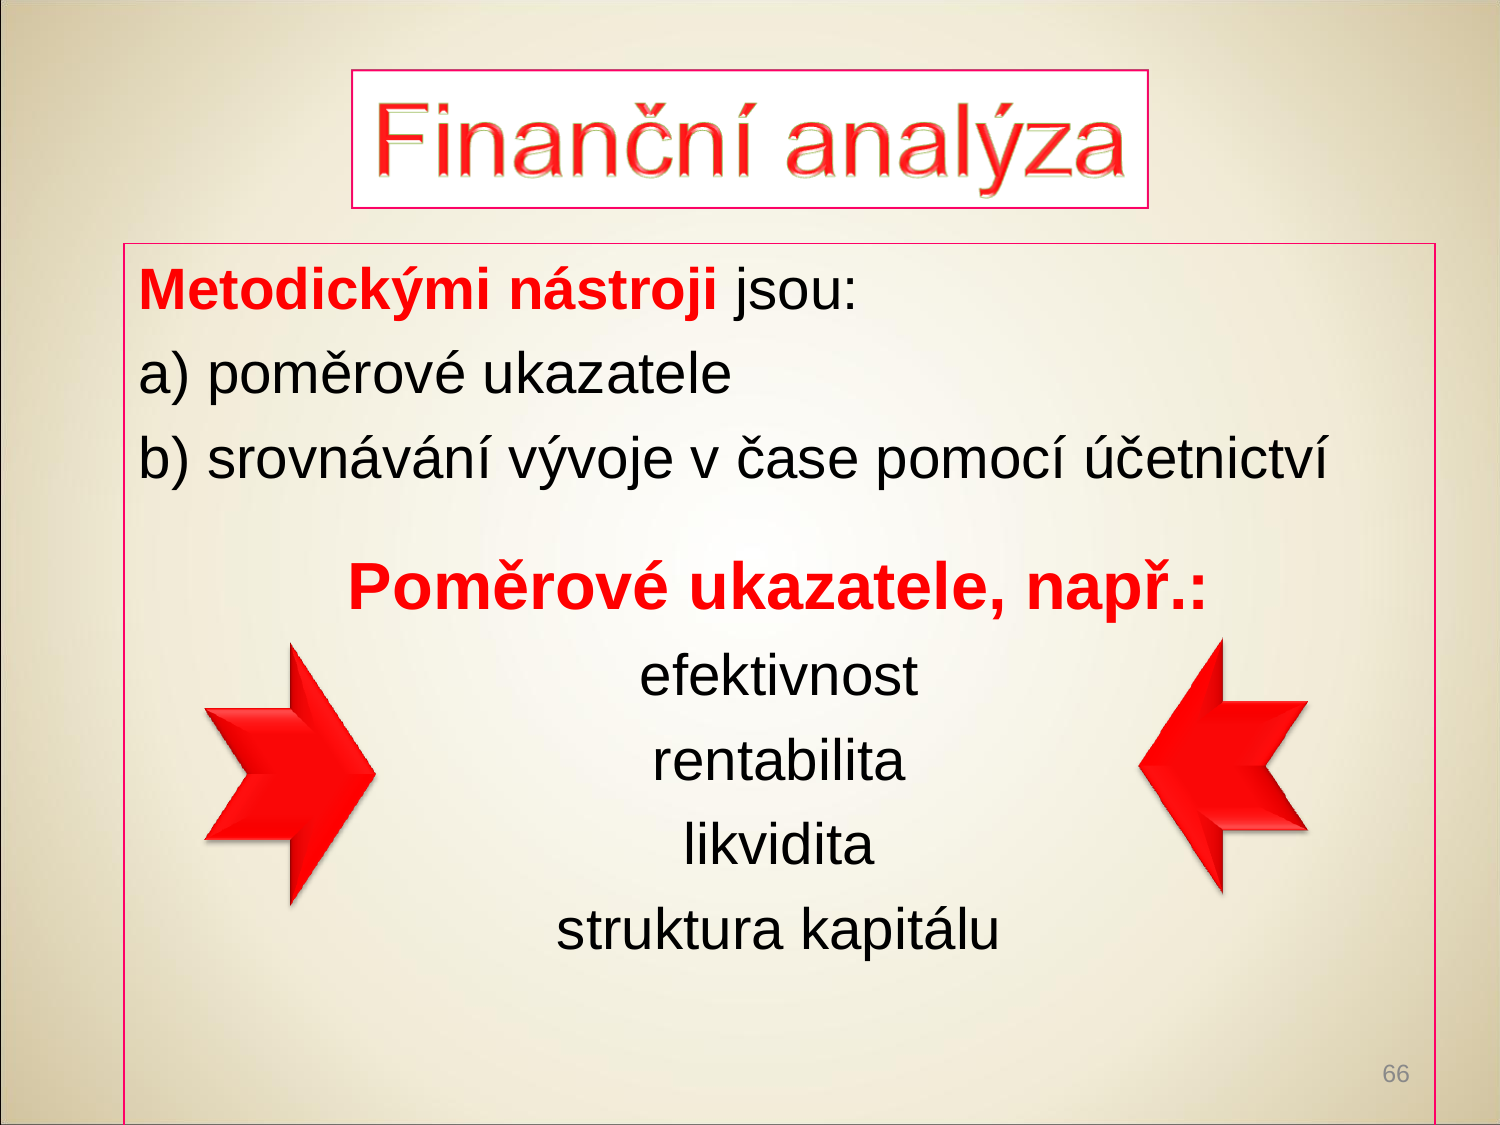

# Metodickými nástroji jsou:
a) poměrové ukazatele
b) srovnávání vývoje v čase pomocí účetnictví
Poměrové ukazatele, např.:
efektivnost
rentabilita
likvidita
struktura kapitálu